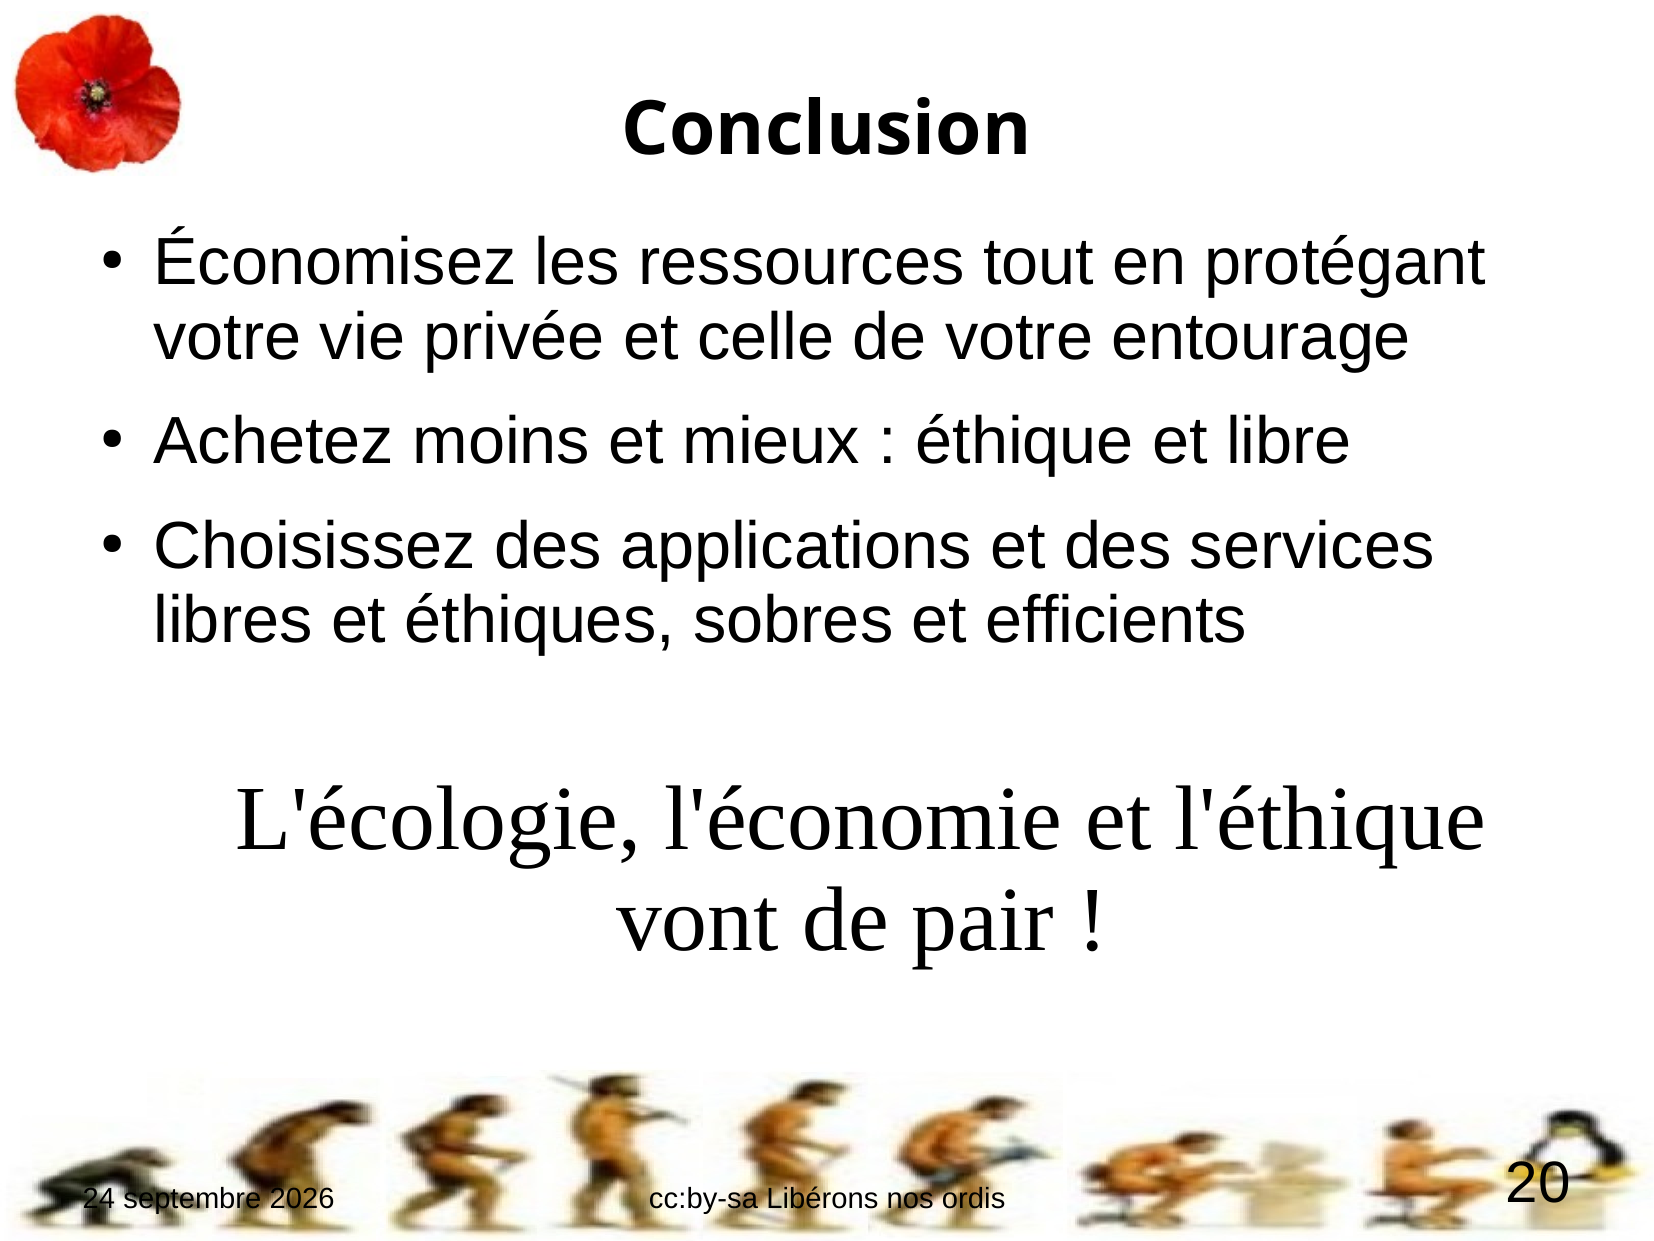

# Conclusion
Économisez les ressources tout en protégant votre vie privée et celle de votre entourage
Achetez moins et mieux : éthique et libre
Choisissez des applications et des services libres et éthiques, sobres et efficients
L'écologie, l'économie et l'éthique
vont de pair !